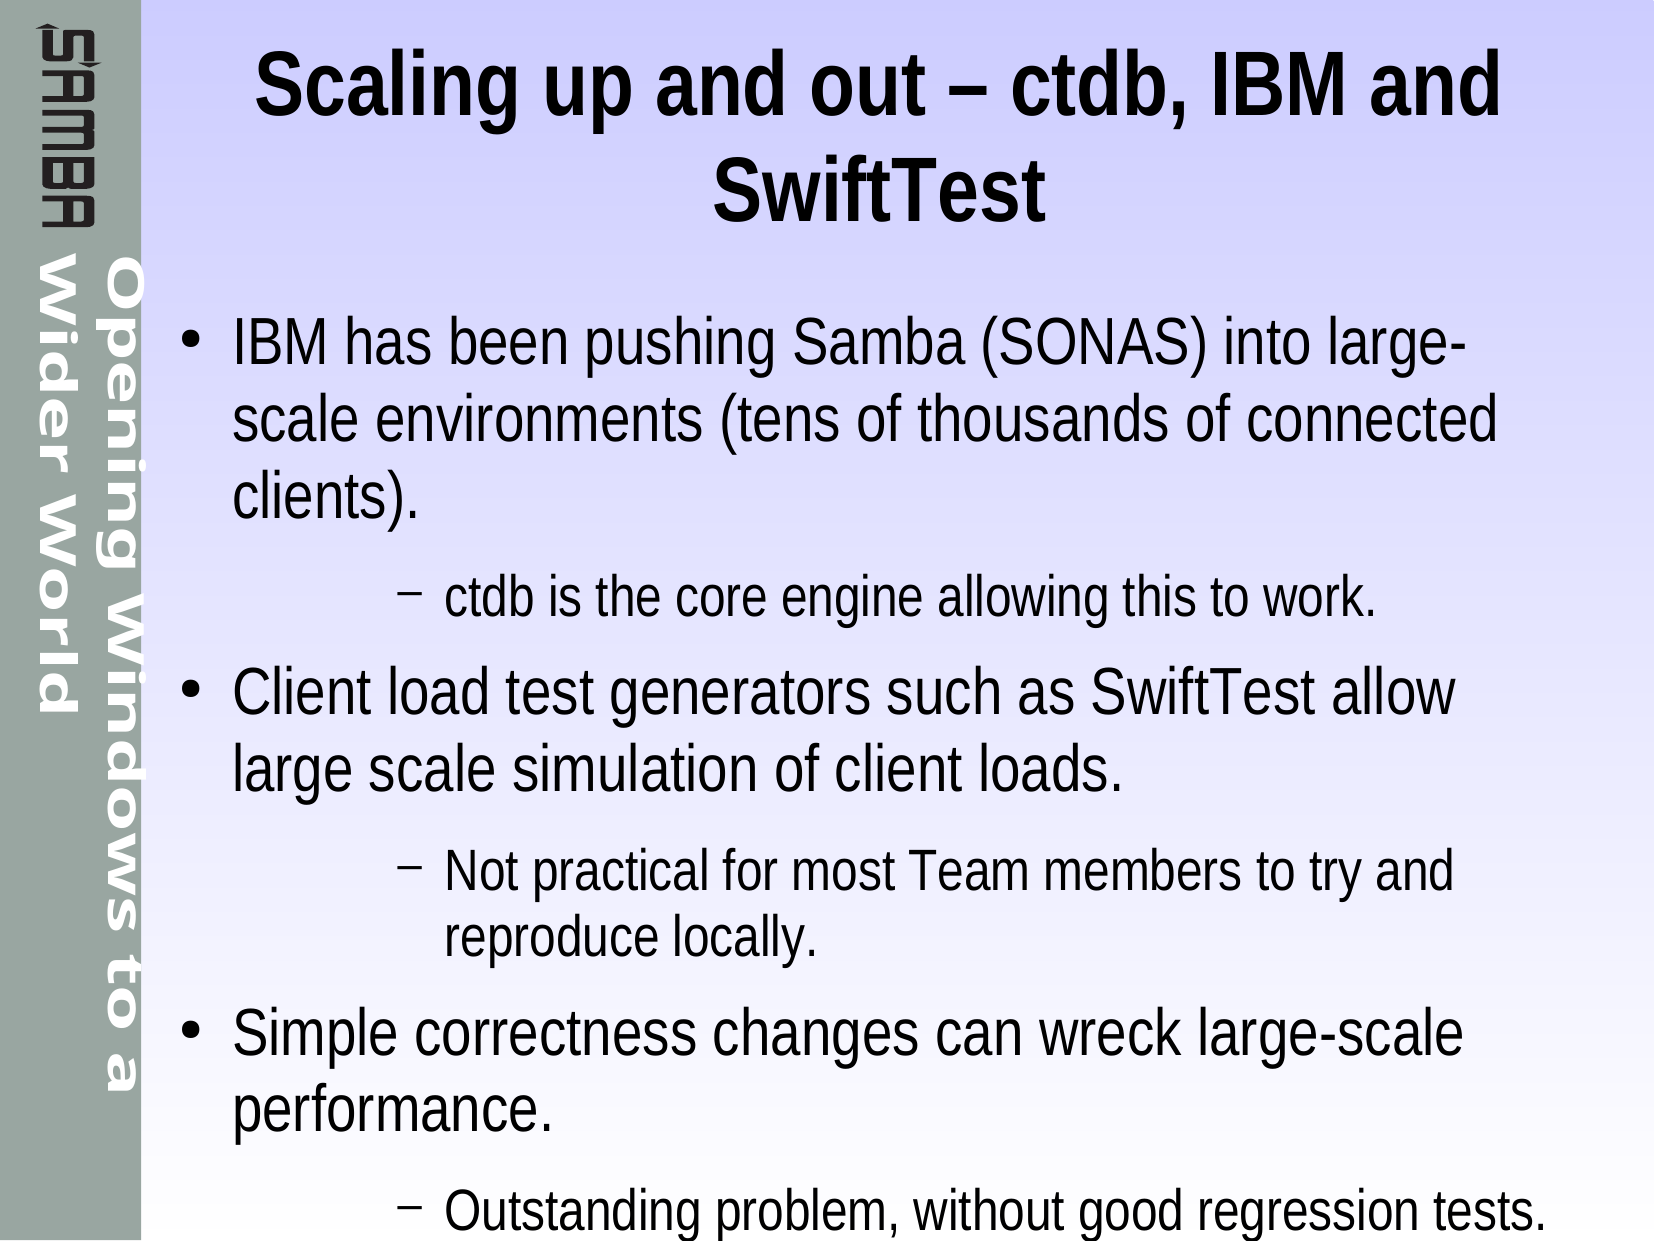

# Scaling up and out – ctdb, IBM and SwiftTest
IBM has been pushing Samba (SONAS) into large-scale environments (tens of thousands of connected clients).
ctdb is the core engine allowing this to work.
Client load test generators such as SwiftTest allow large scale simulation of client loads.
Not practical for most Team members to try and reproduce locally.
Simple correctness changes can wreck large-scale performance.
Outstanding problem, without good regression tests.